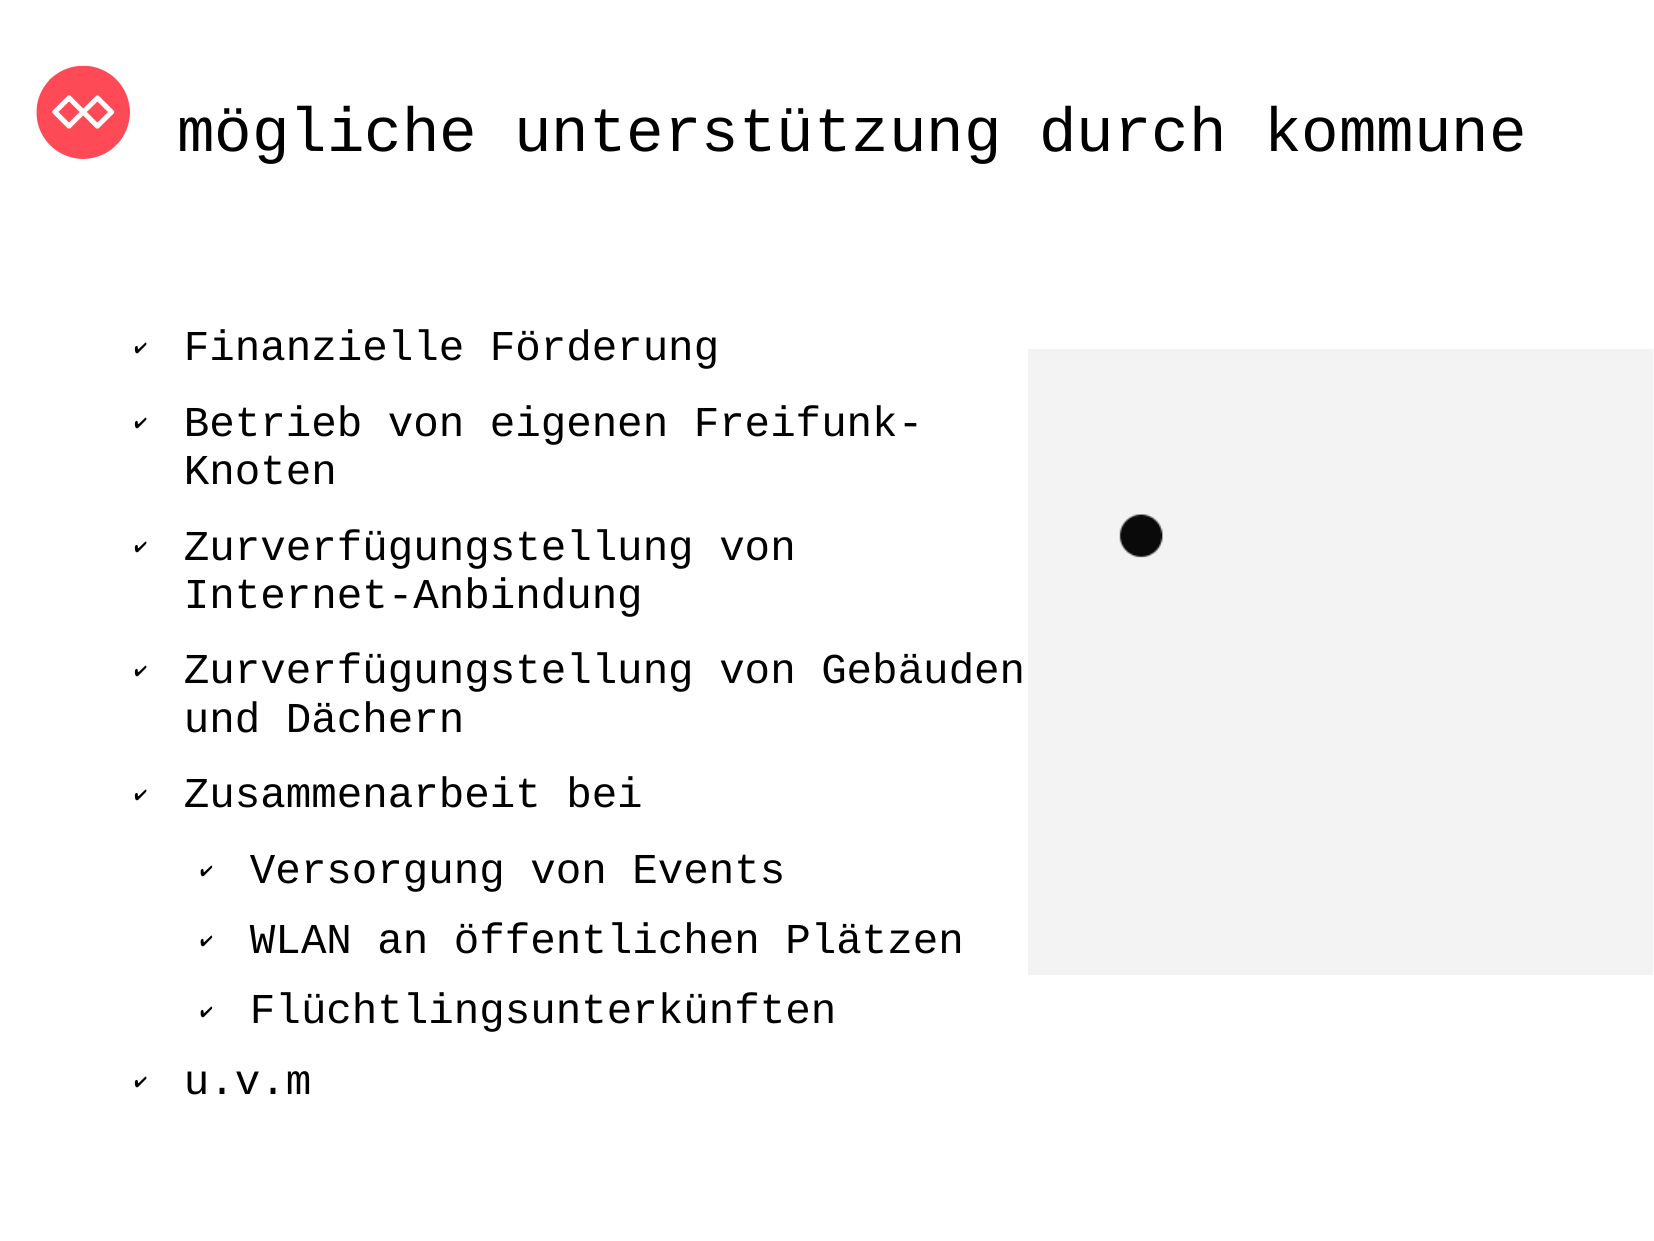

# mögliche unterstützung durch kommune
Finanzielle Förderung
Betrieb von eigenen Freifunk-Knoten
Zurverfügungstellung von Internet-Anbindung
Zurverfügungstellung von Gebäuden und Dächern
Zusammenarbeit bei
Versorgung von Events
WLAN an öffentlichen Plätzen
Flüchtlingsunterkünften
u.v.m